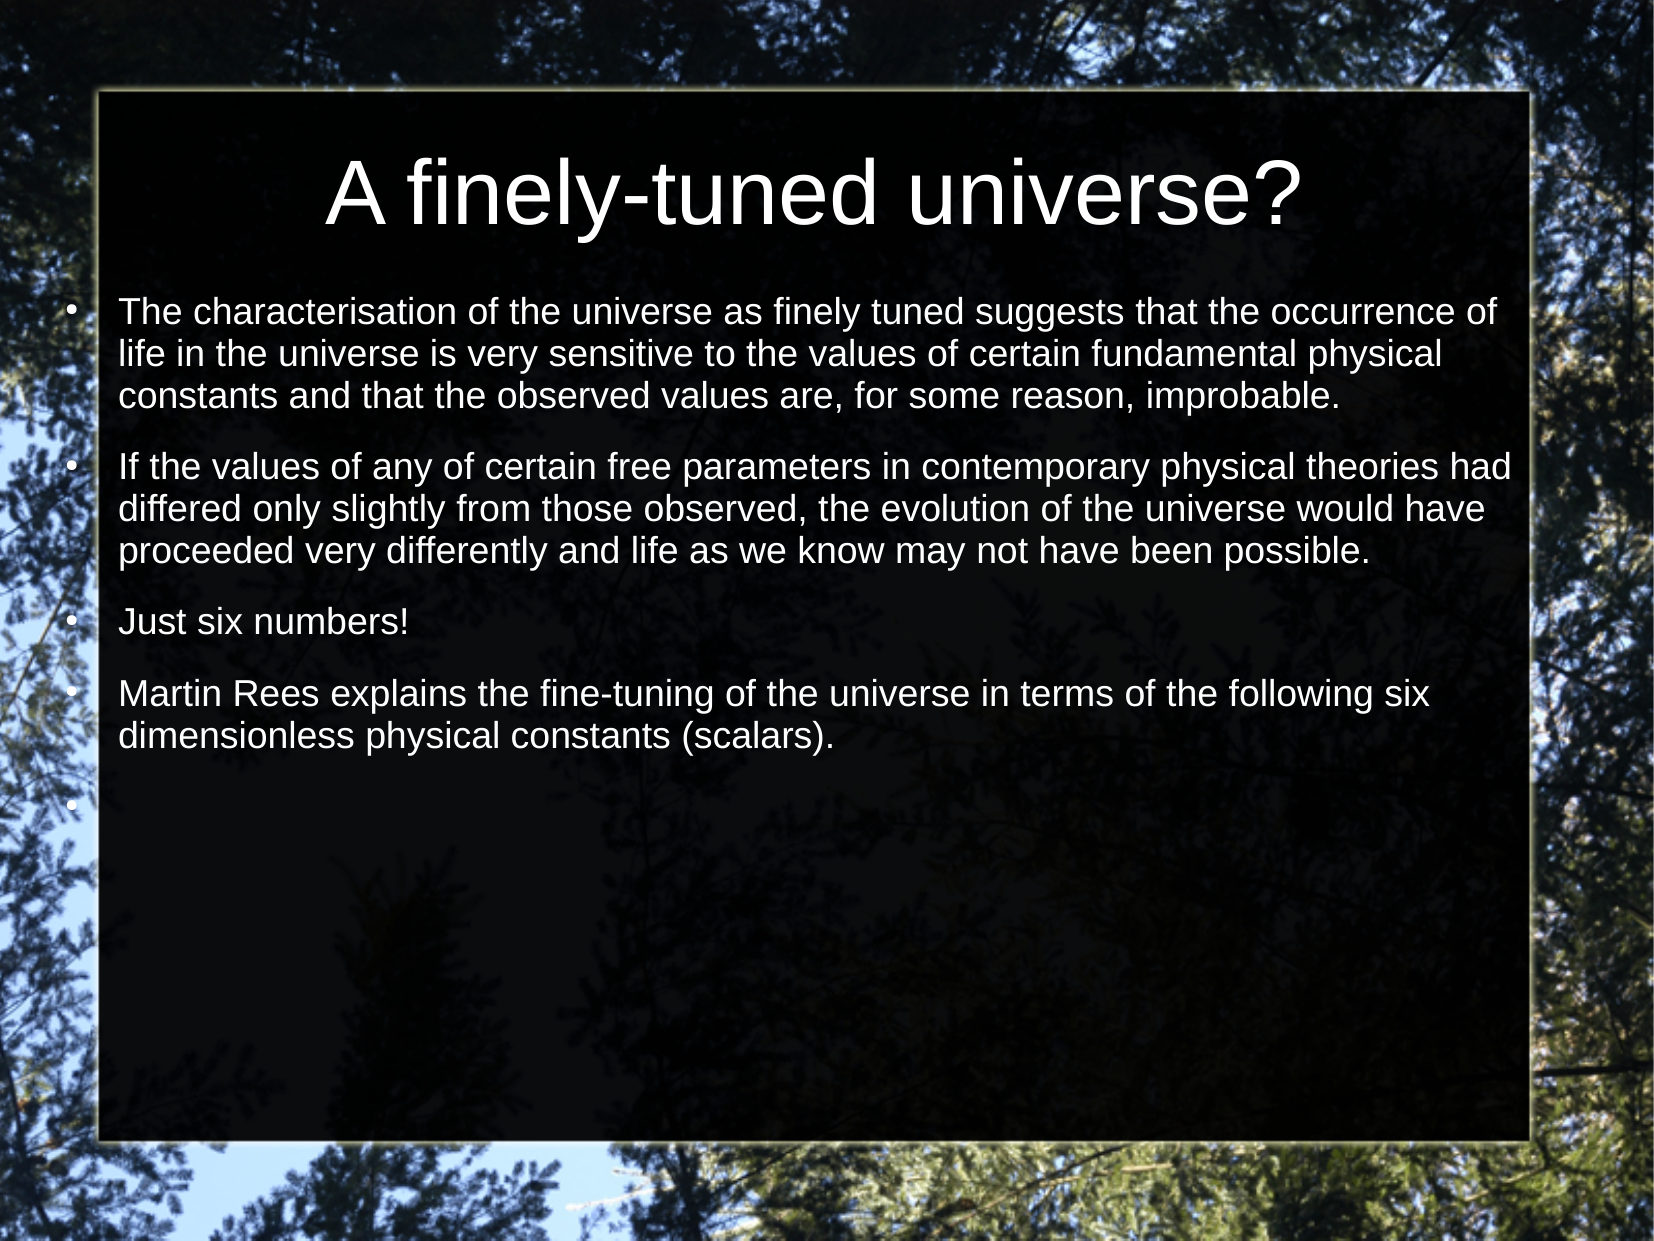

# A finely-tuned universe?
The characterisation of the universe as finely tuned suggests that the occurrence of life in the universe is very sensitive to the values of certain fundamental physical constants and that the observed values are, for some reason, improbable.
If the values of any of certain free parameters in contemporary physical theories had differed only slightly from those observed, the evolution of the universe would have proceeded very differently and life as we know may not have been possible.
Just six numbers!
Martin Rees explains the fine-tuning of the universe in terms of the following six dimensionless physical constants (scalars).